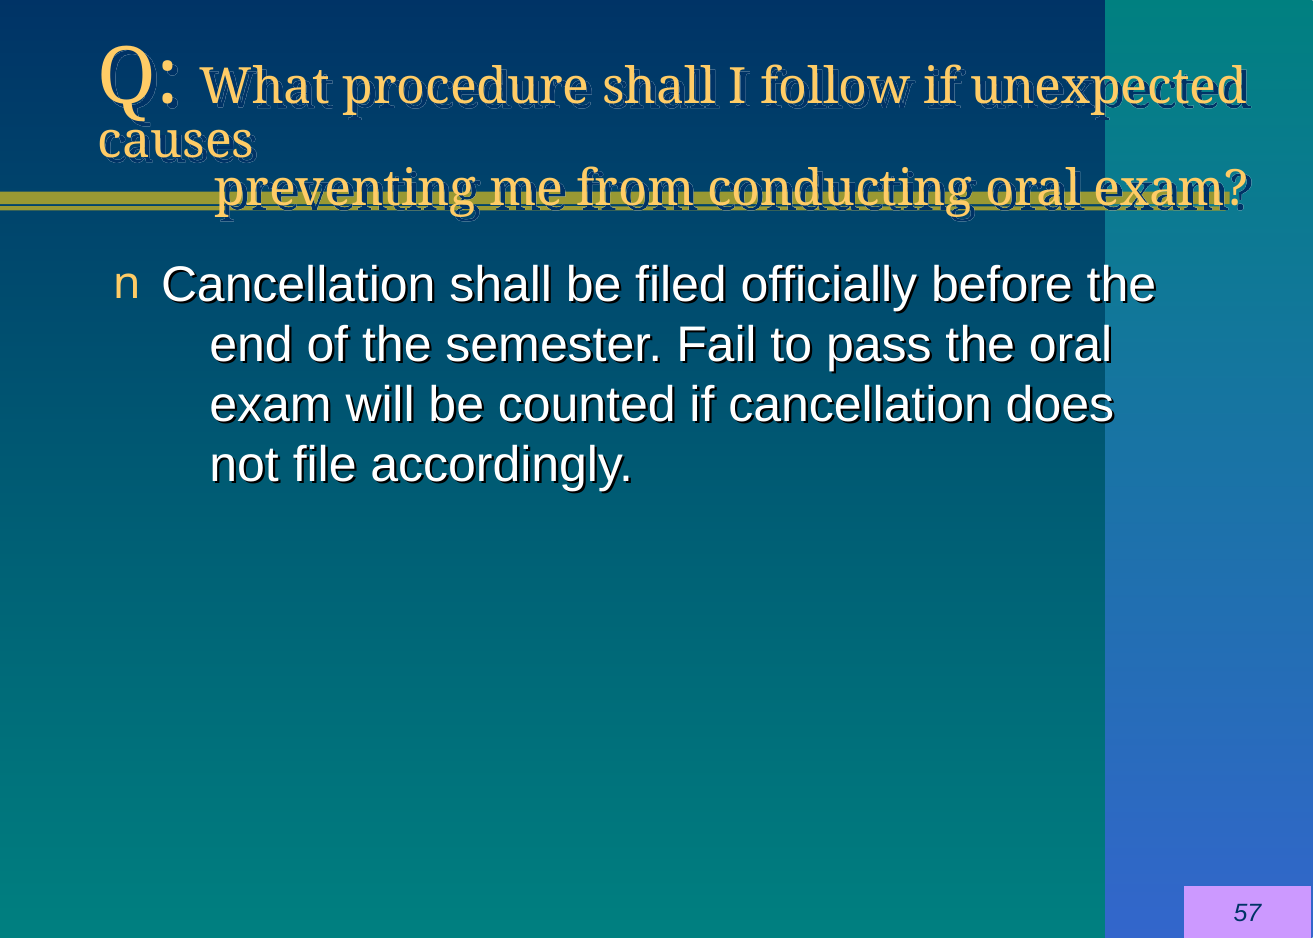

Q: What procedure shall I follow if unexpected causes
 preventing me from conducting oral exam?
# Cancellation shall be filed officially before the end of the semester. Fail to pass the oral exam will be counted if cancellation does not file accordingly.
57